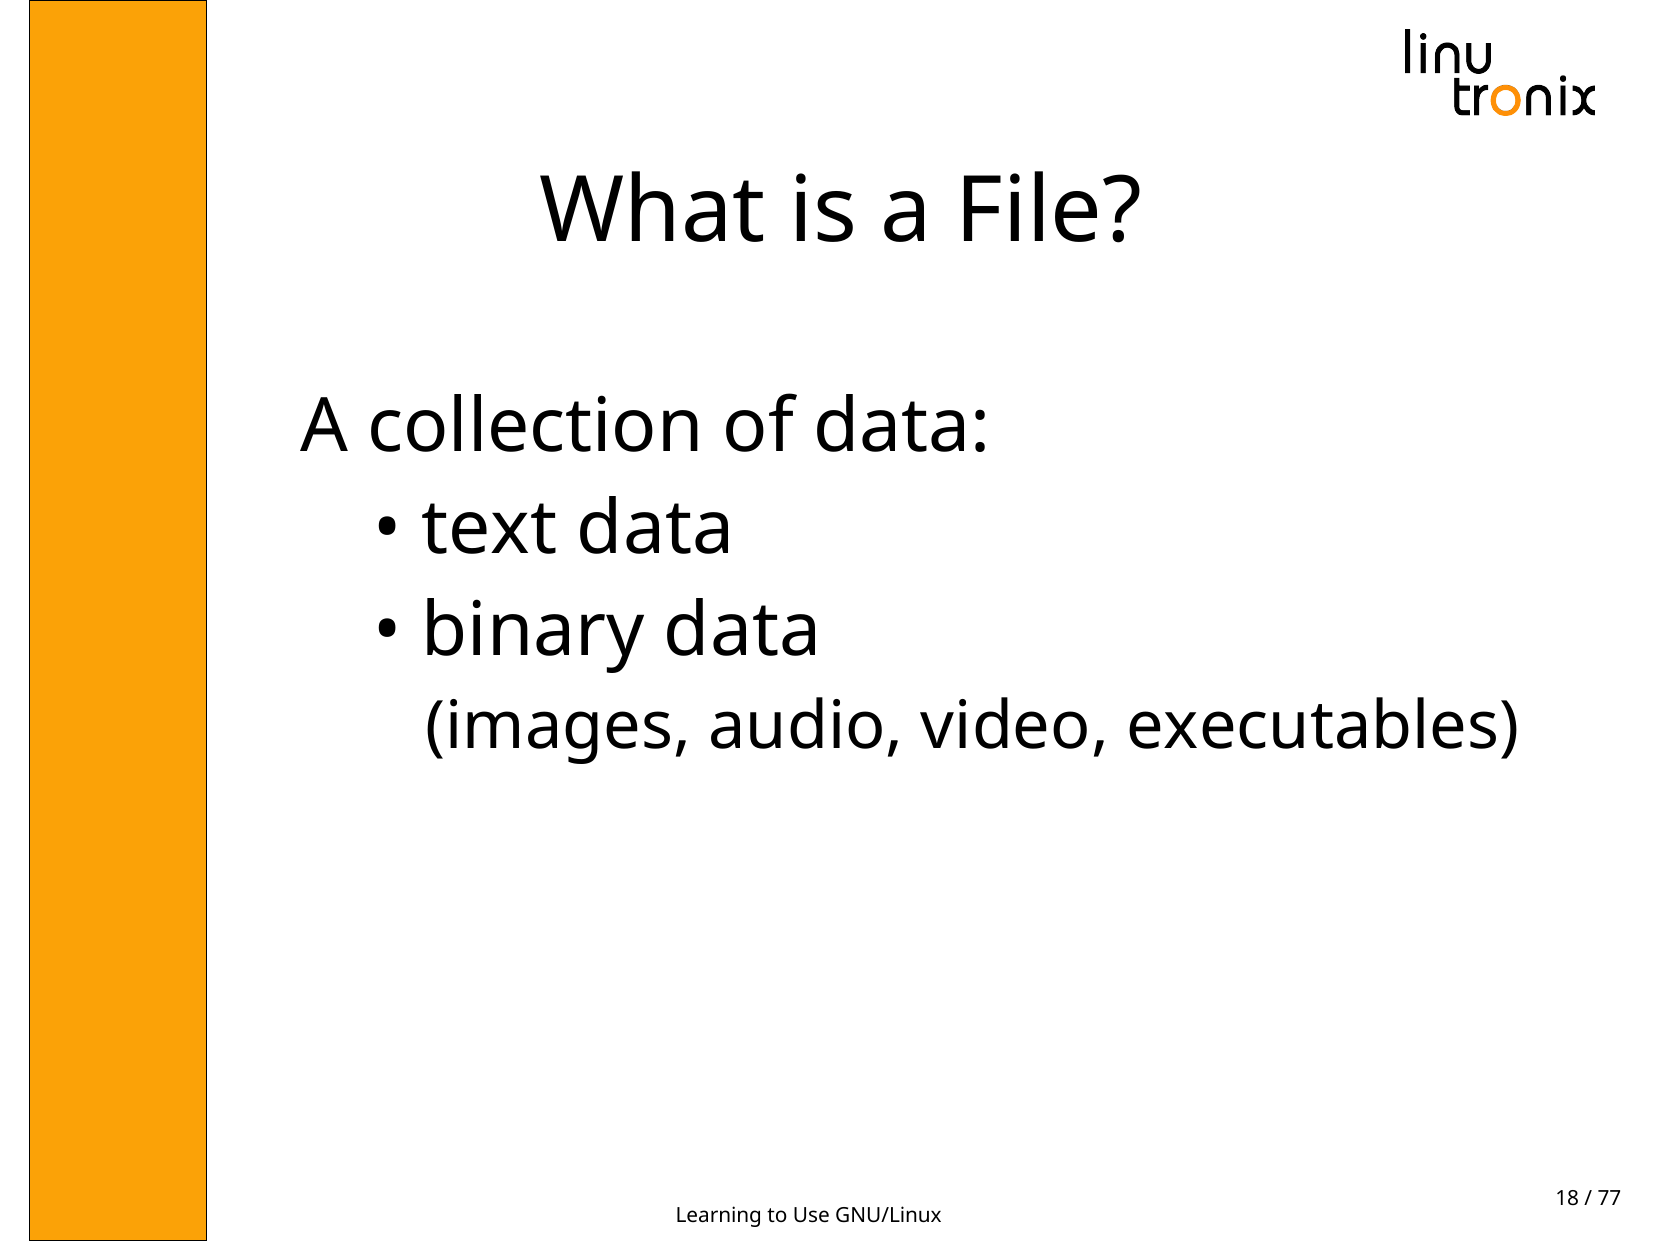

What is a File?
A collection of data:
	• text data
	• binary data
	 (images, audio, video, executables)
18
Firmenvorstellung Linutronix V3.3